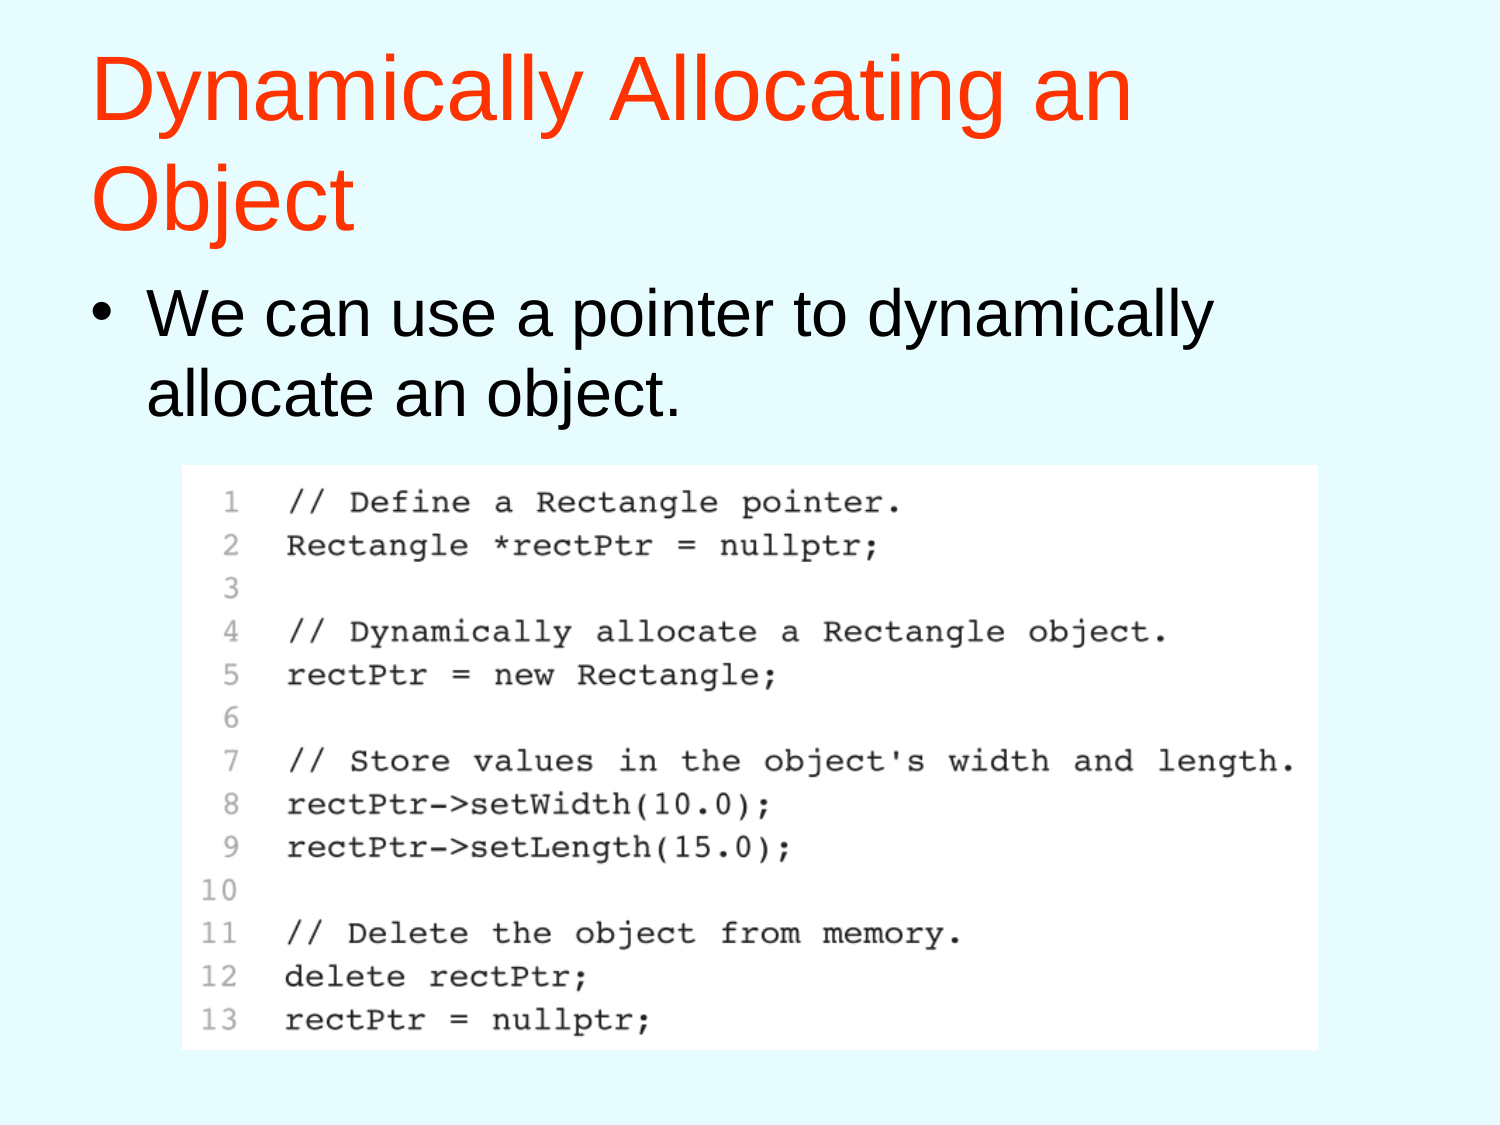

# Dynamically Allocating an Object
We can use a pointer to dynamically allocate an object.